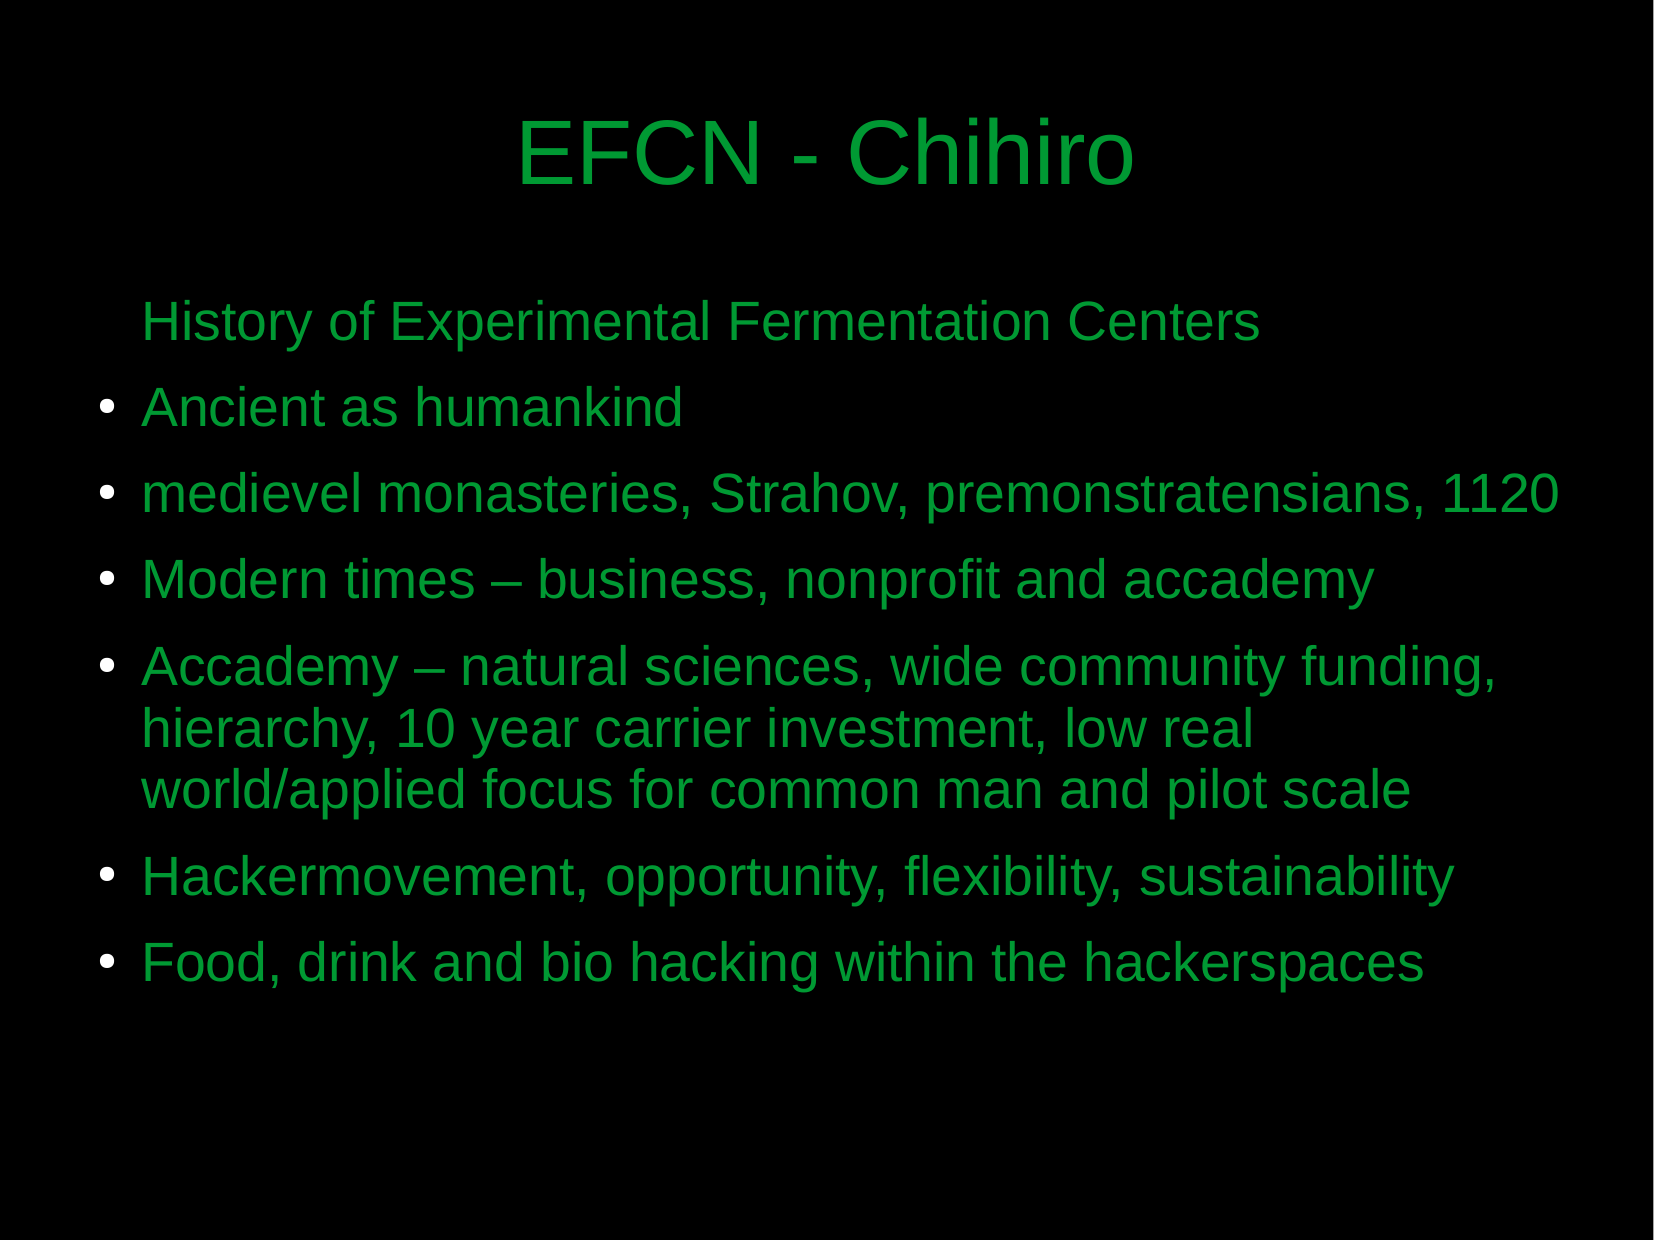

# EFCN - Chihiro
History of Experimental Fermentation Centers
Ancient as humankind
medievel monasteries, Strahov, premonstratensians, 1120
Modern times – business, nonprofit and accademy
Accademy – natural sciences, wide community funding, hierarchy, 10 year carrier investment, low real world/applied focus for common man and pilot scale
Hackermovement, opportunity, flexibility, sustainability
Food, drink and bio hacking within the hackerspaces